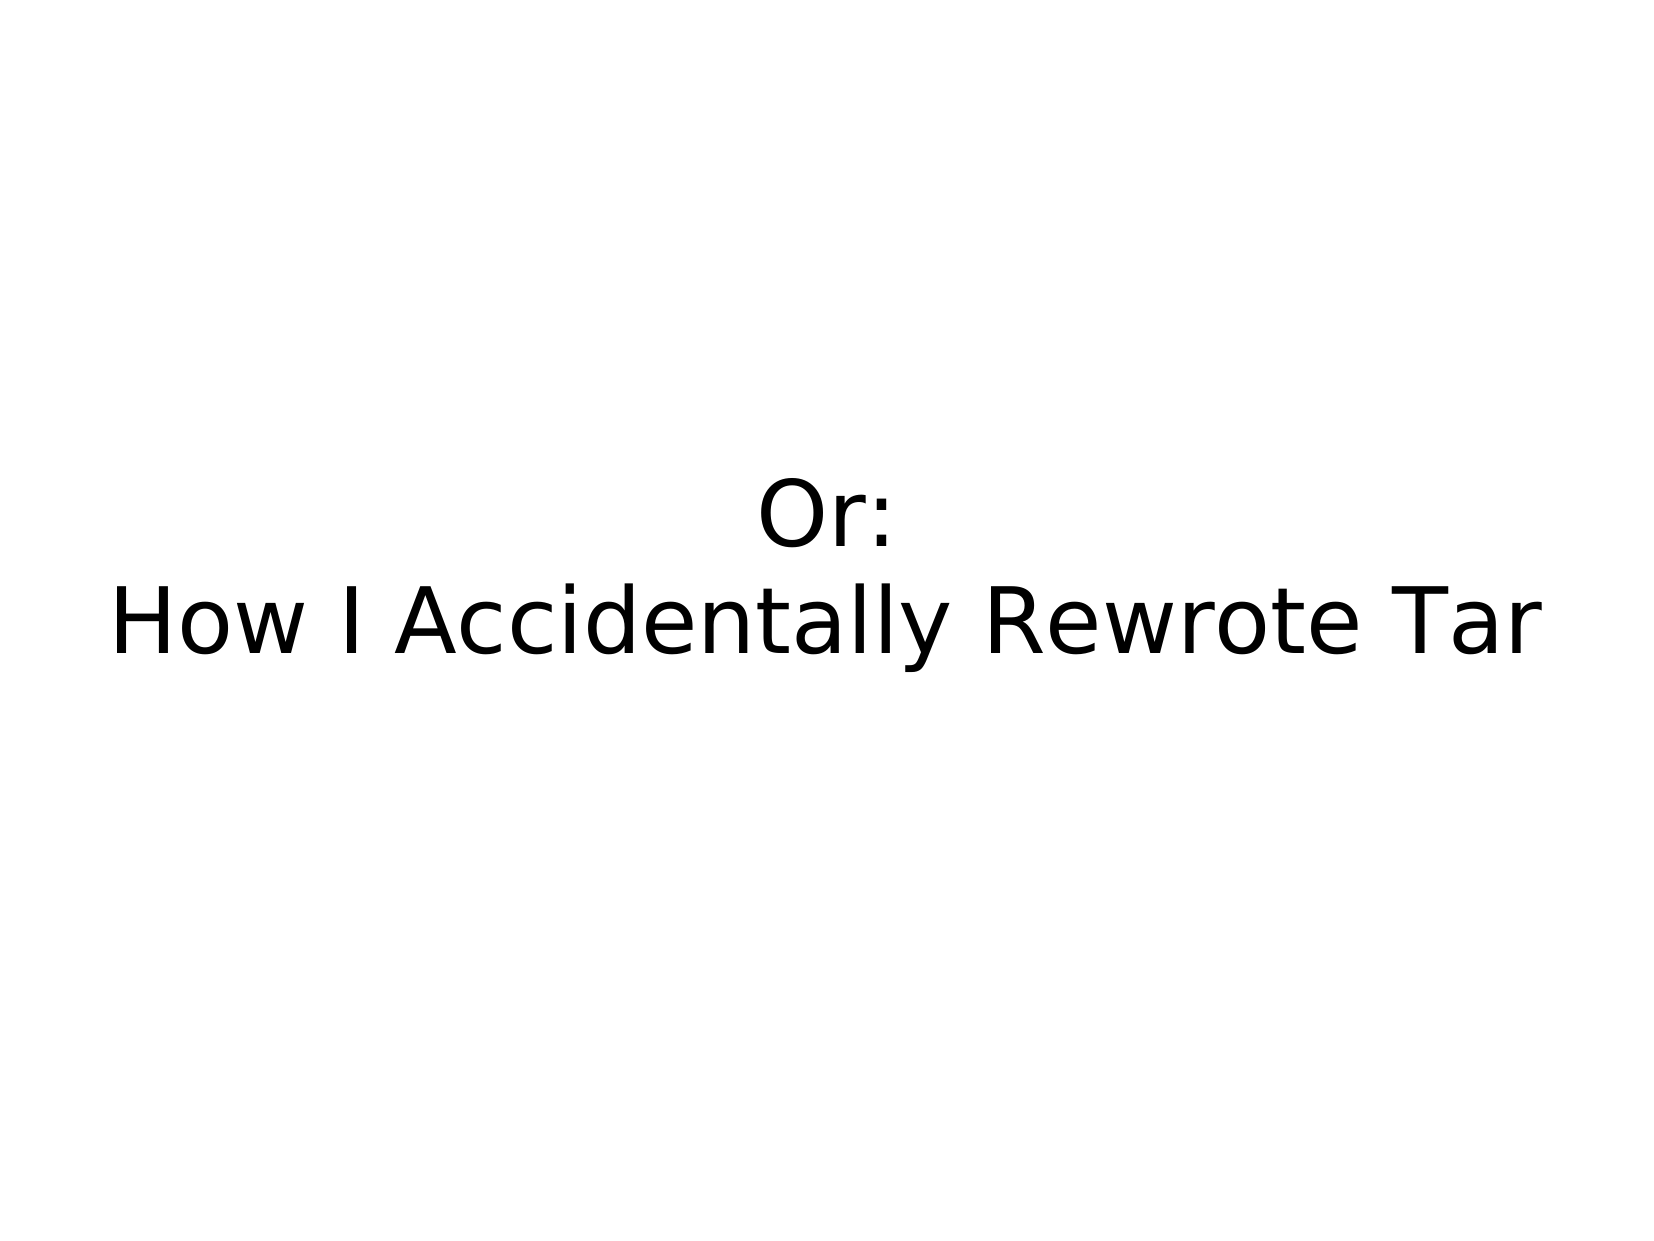

# Or: How I Accidentally Rewrote Tar